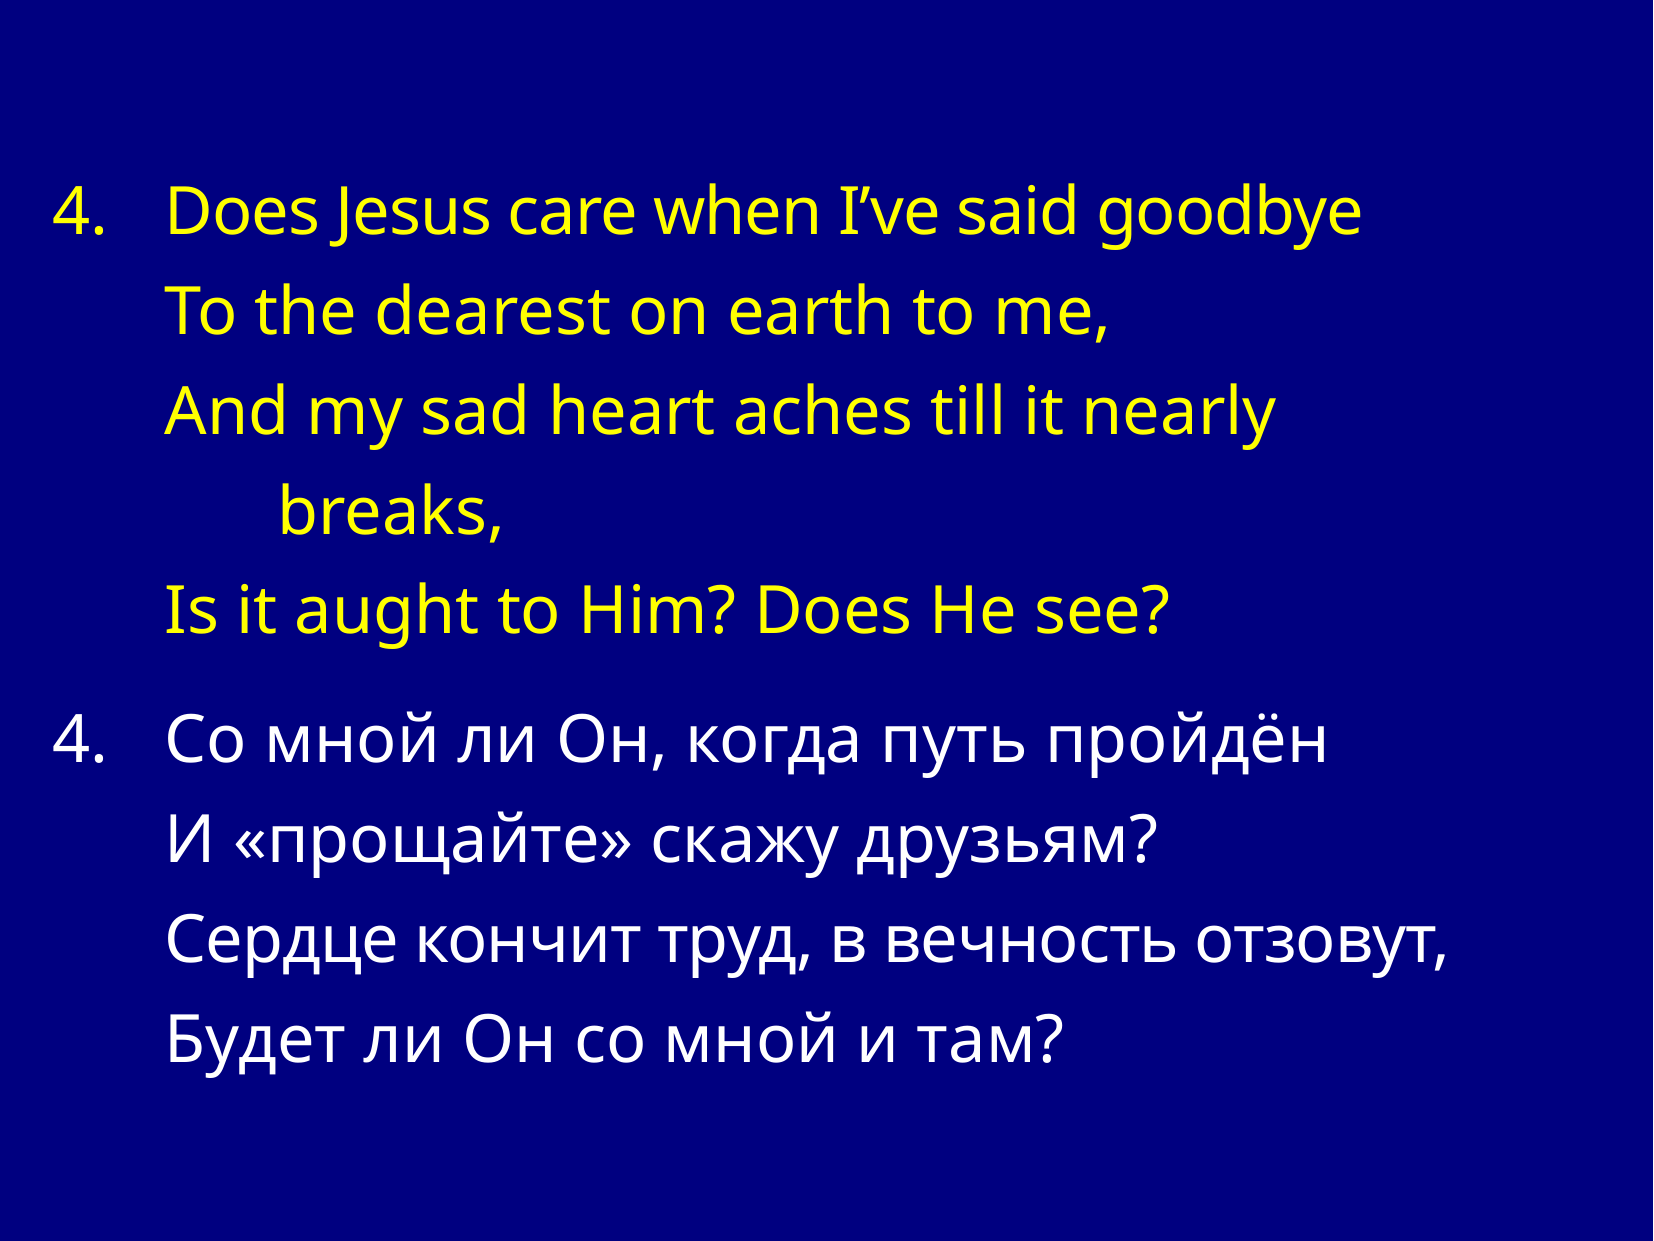

4.	Does Jesus care when I’ve said goodbye
	To the dearest on earth to me,
	And my sad heart aches till it nearly
		breaks,
	Is it aught to Him? Does He see?
4.	Со мной ли Он, когда путь пройдён
	И «прощайте» скажу друзьям?
	Сердце кончит труд, в вечность отзовут,
	Будет ли Он со мной и там?